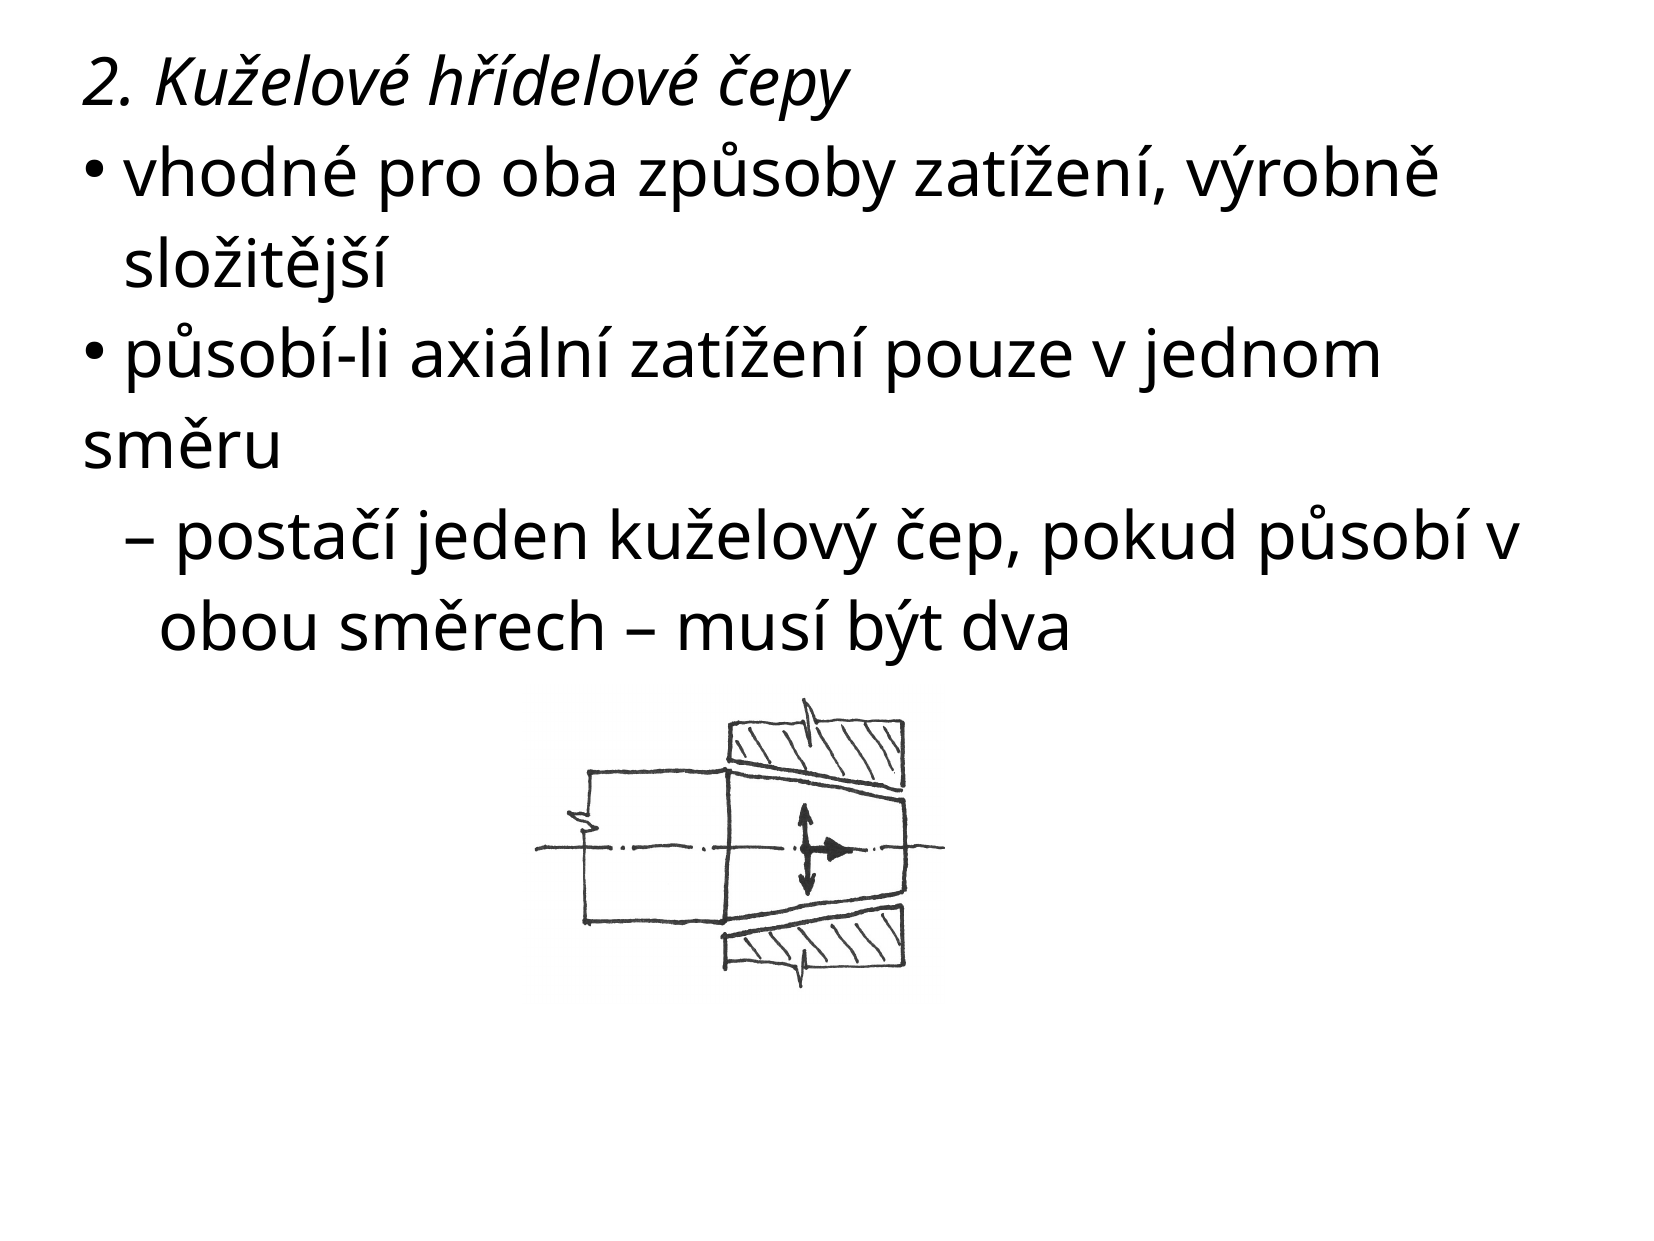

# 2. Kuželové hřídelové čepy
 vhodné pro oba způsoby zatížení, výrobně
 složitější
 působí-li axiální zatížení pouze v jednom směru
 – postačí jeden kuželový čep, pokud působí v
 obou směrech – musí být dva